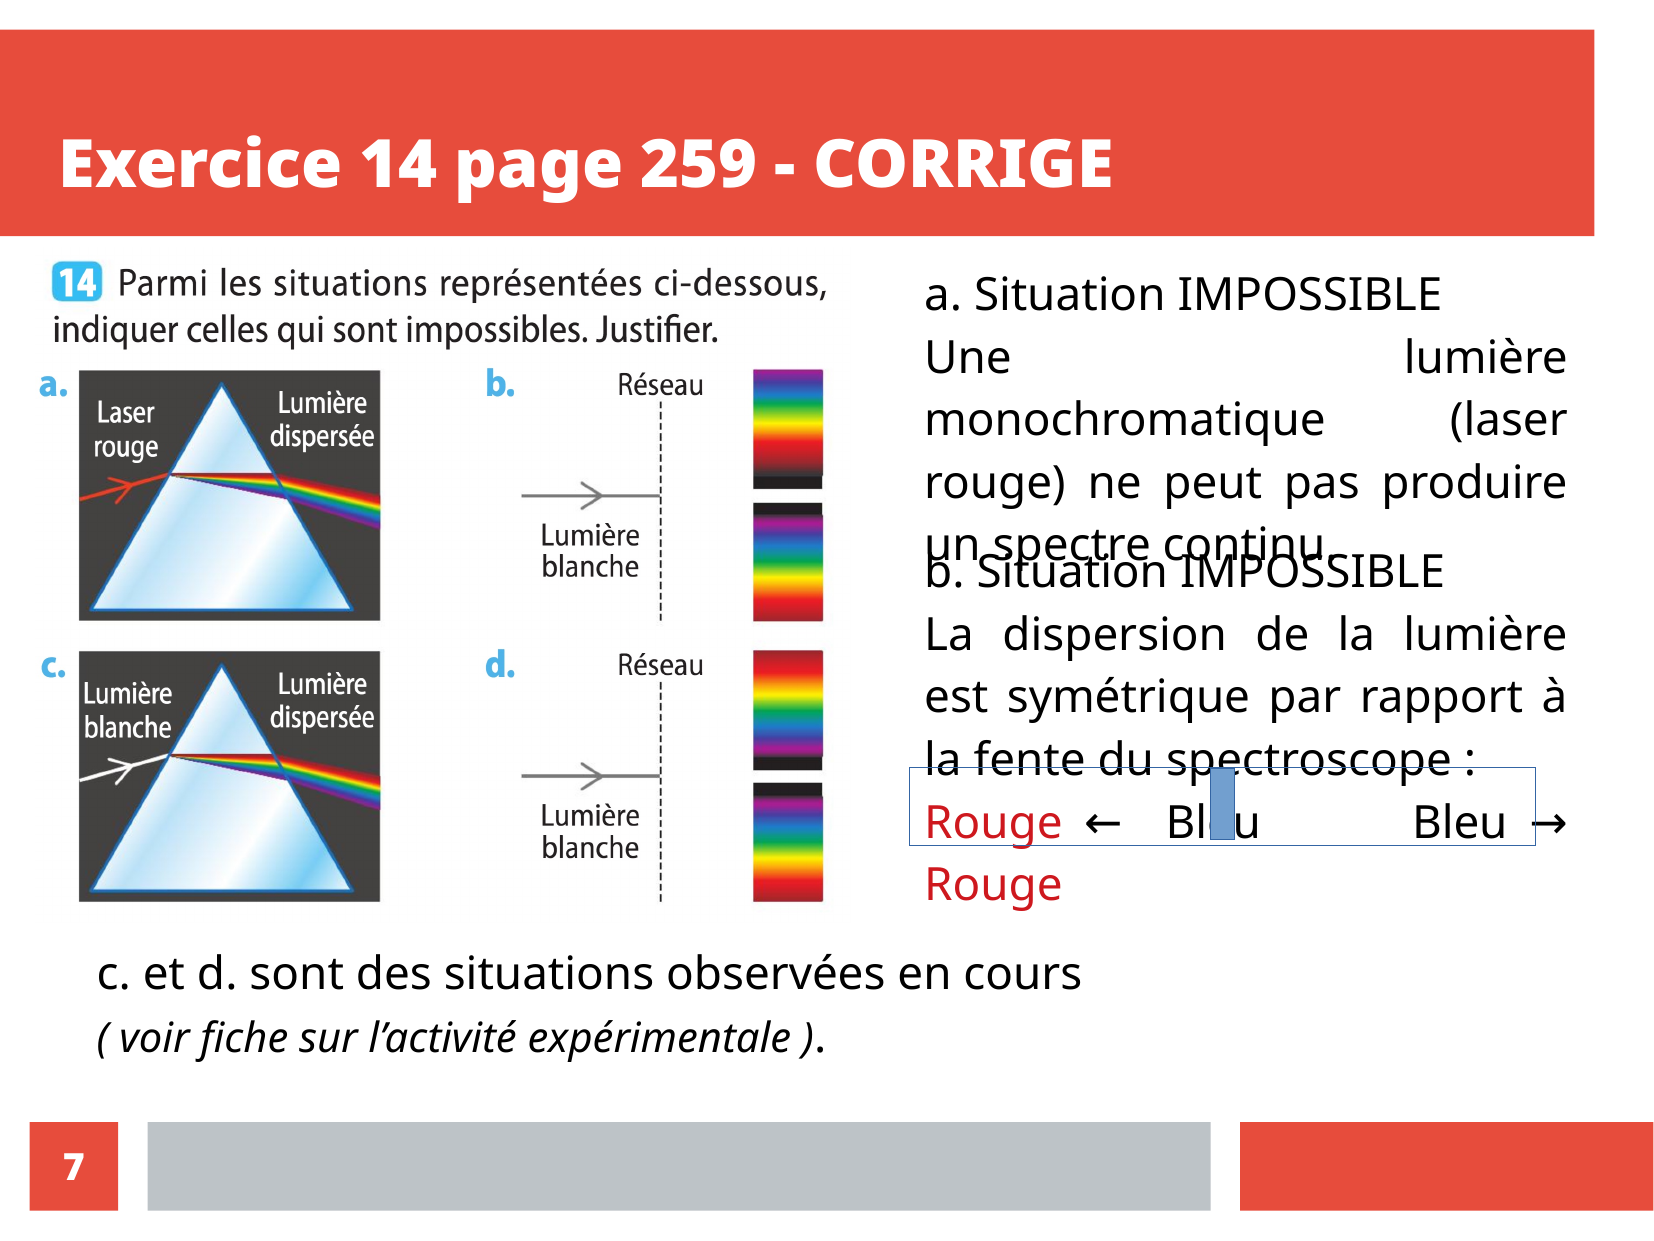

# Exercice 14 page 259 - CORRIGE
a. Situation IMPOSSIBLE
Une lumière monochromatique (laser rouge) ne peut pas produire un spectre continu.
b. Situation IMPOSSIBLE
La dispersion de la lumière est symétrique par rapport à la fente du spectroscope :
Rouge ← Bleu Bleu → Rouge
c. et d. sont des situations observées en cours
( voir fiche sur l’activité expérimentale ).
7